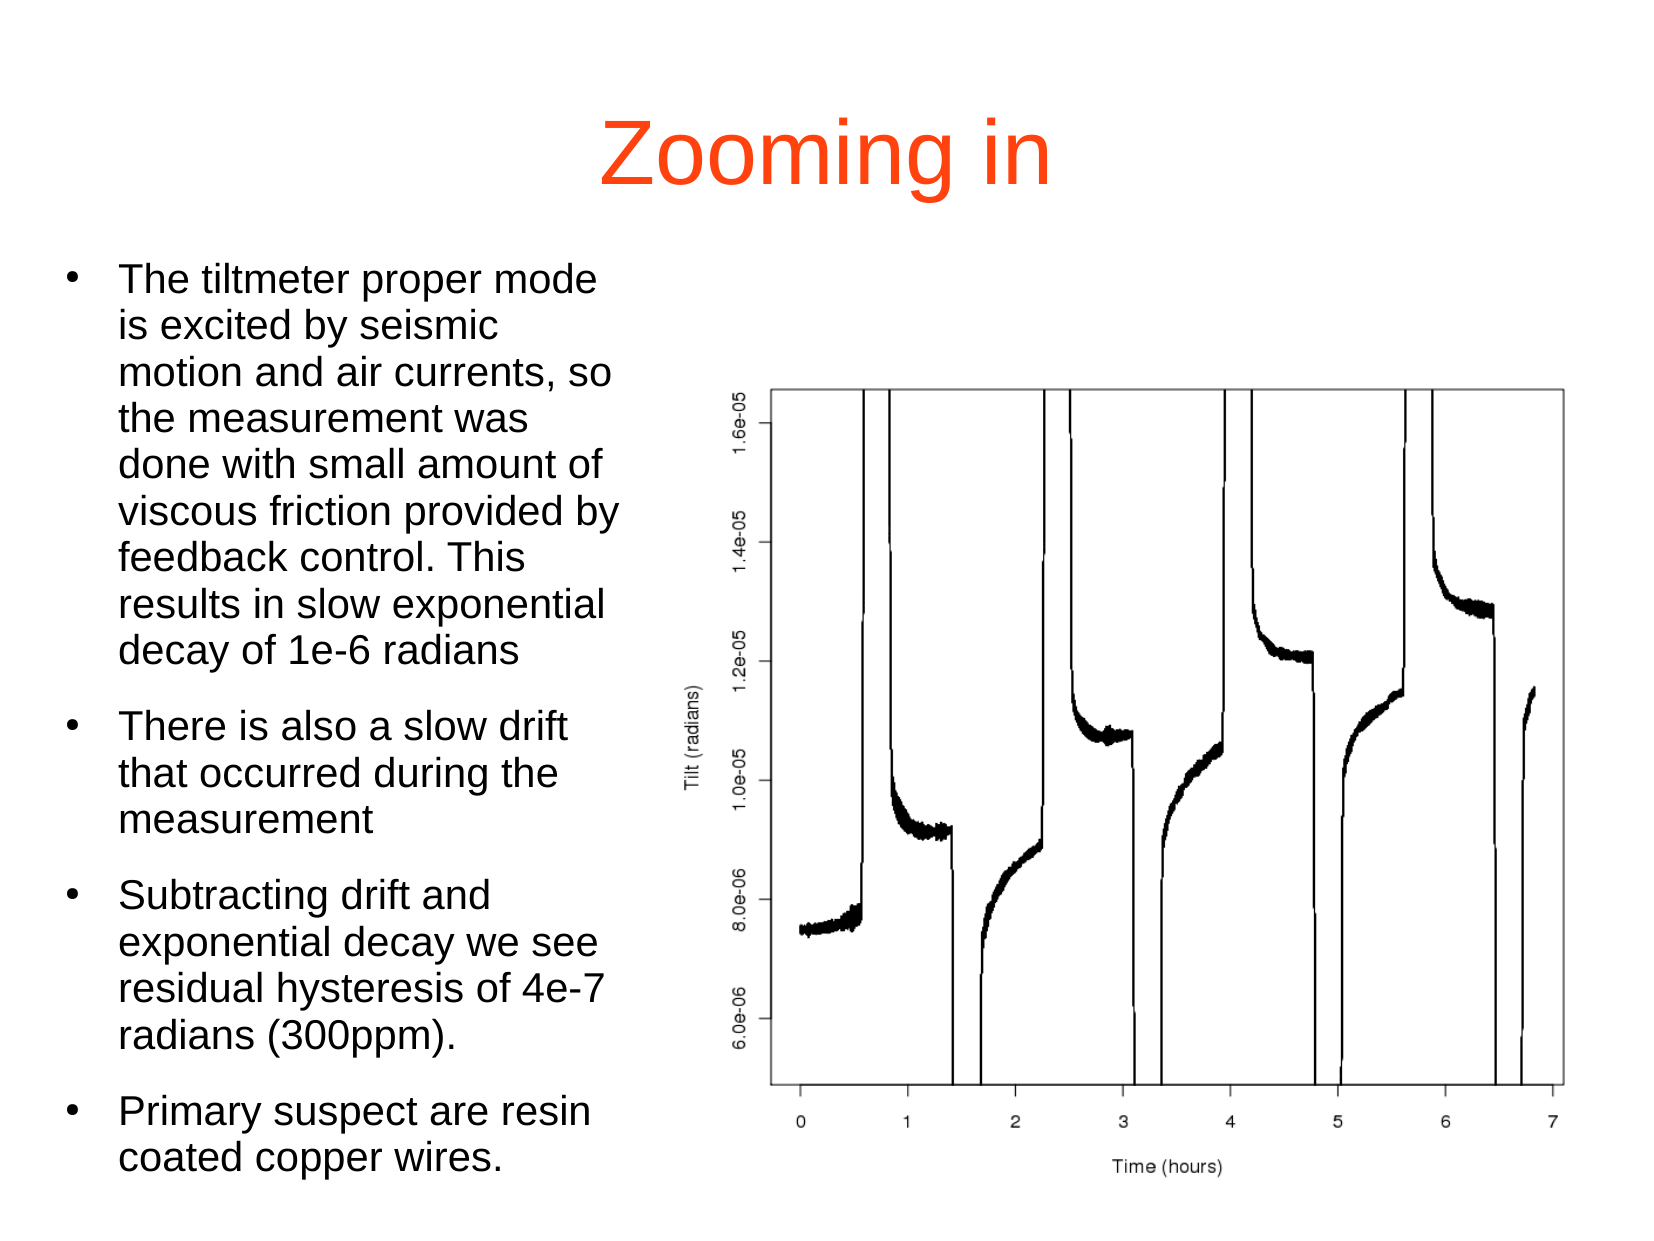

# Zooming in
The tiltmeter proper mode is excited by seismic motion and air currents, so the measurement was done with small amount of viscous friction provided by feedback control. This results in slow exponential decay of 1e-6 radians
There is also a slow drift that occurred during the measurement
Subtracting drift and exponential decay we see residual hysteresis of 4e-7 radians (300ppm).
Primary suspect are resin coated copper wires.
44